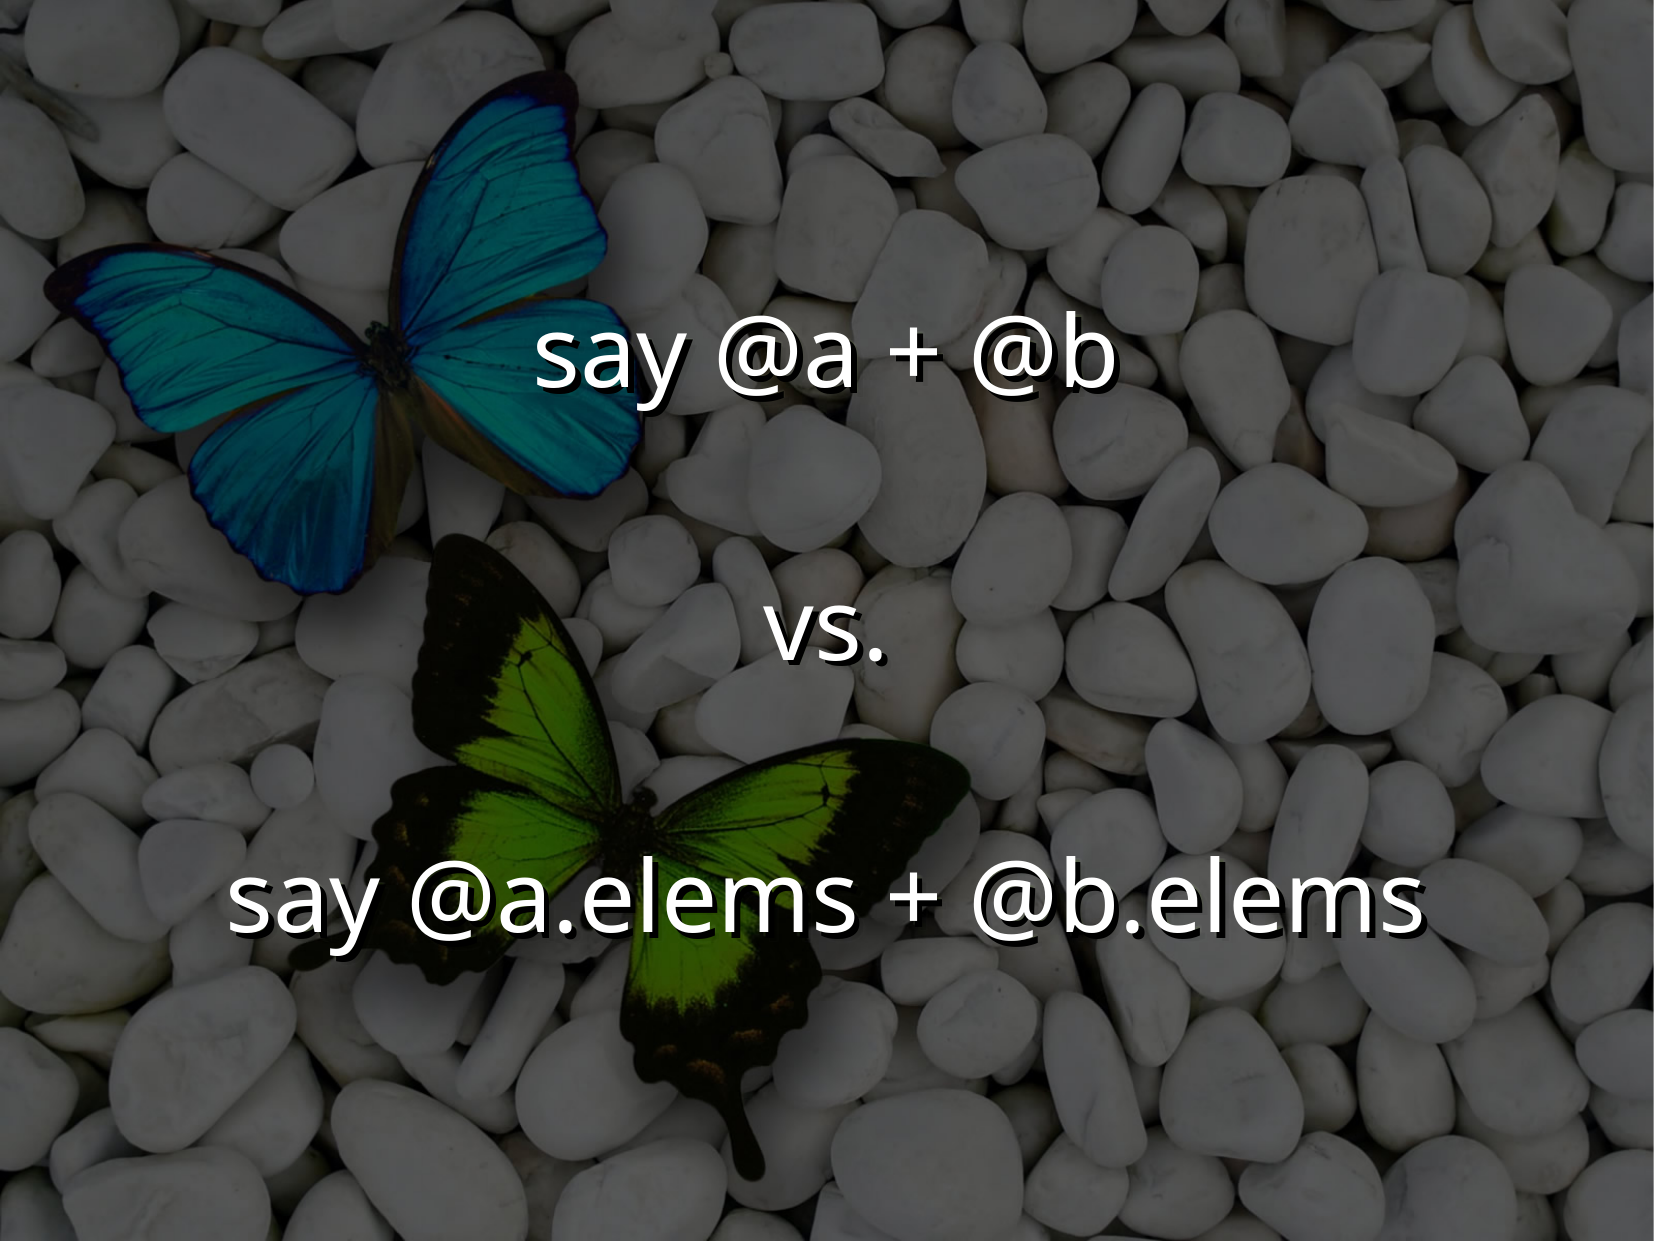

#
say @a + @b
vs.
say @a.elems + @b.elems